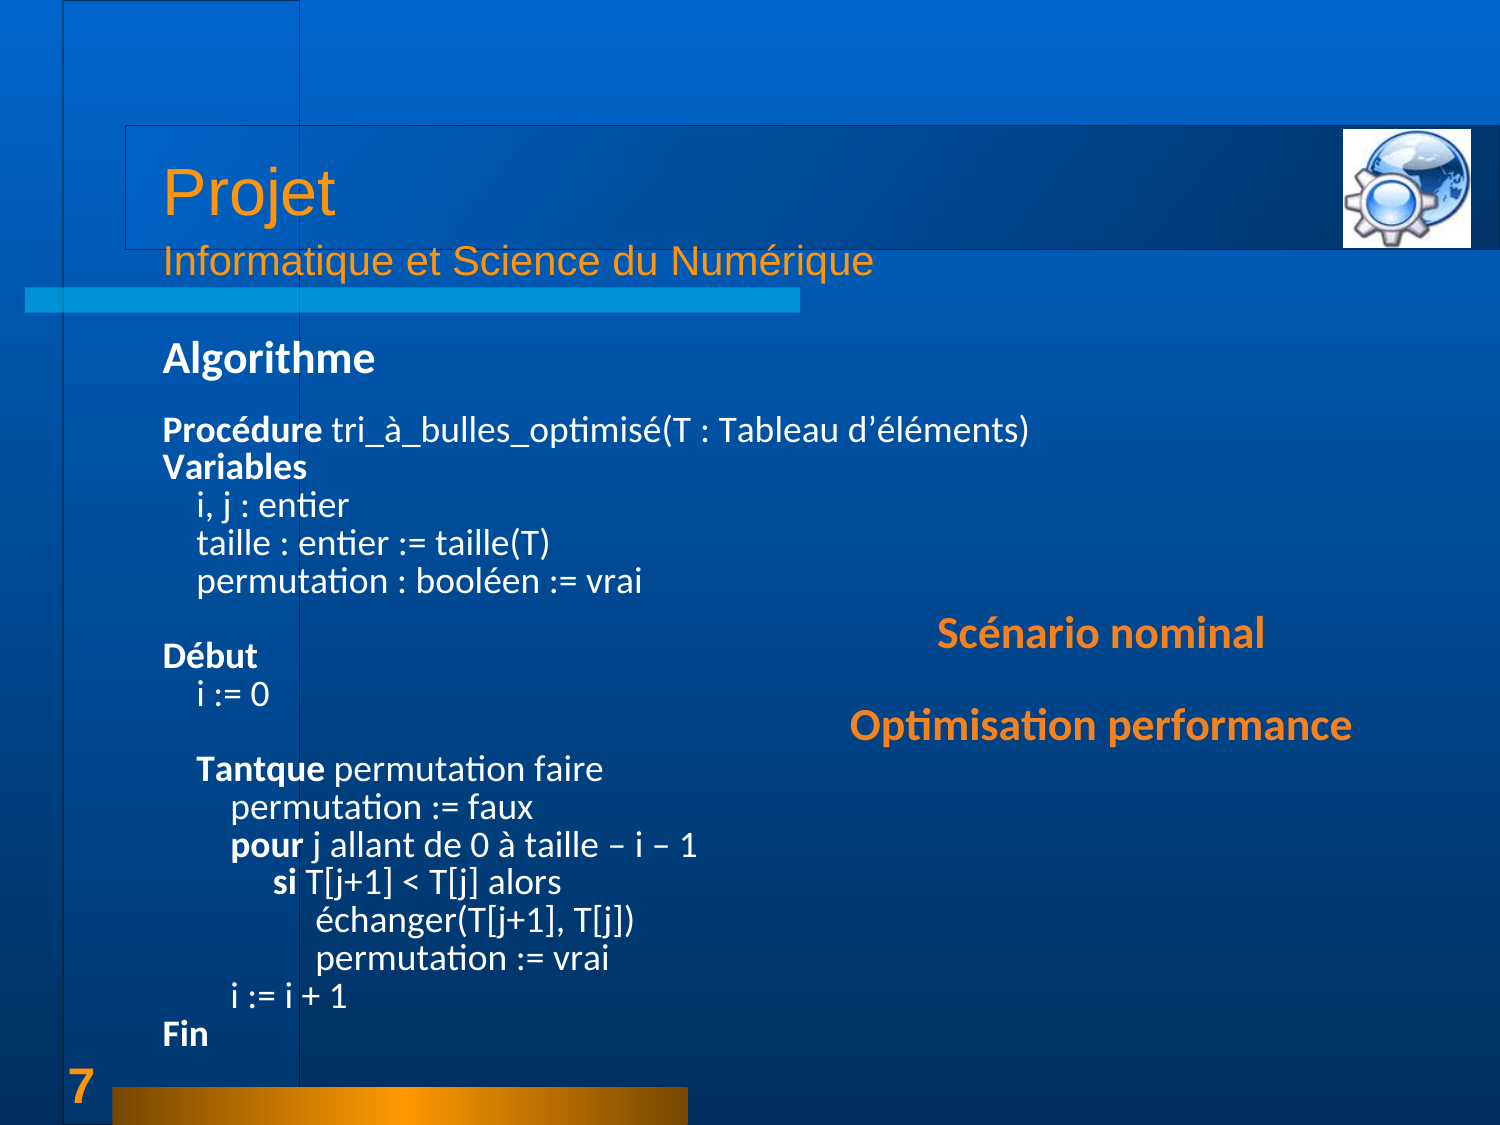

Algorithme
Procédure tri_à_bulles_optimisé(T : Tableau d’éléments)
Variables
 i, j : entier
 taille : entier := taille(T)
 permutation : booléen := vrai
Début
 i := 0
 Tantque permutation faire
 permutation := faux
 pour j allant de 0 à taille – i – 1
 si T[j+1] < T[j] alors
 échanger(T[j+1], T[j])
 permutation := vrai
 i := i + 1
Fin
Scénario nominal
Optimisation performance